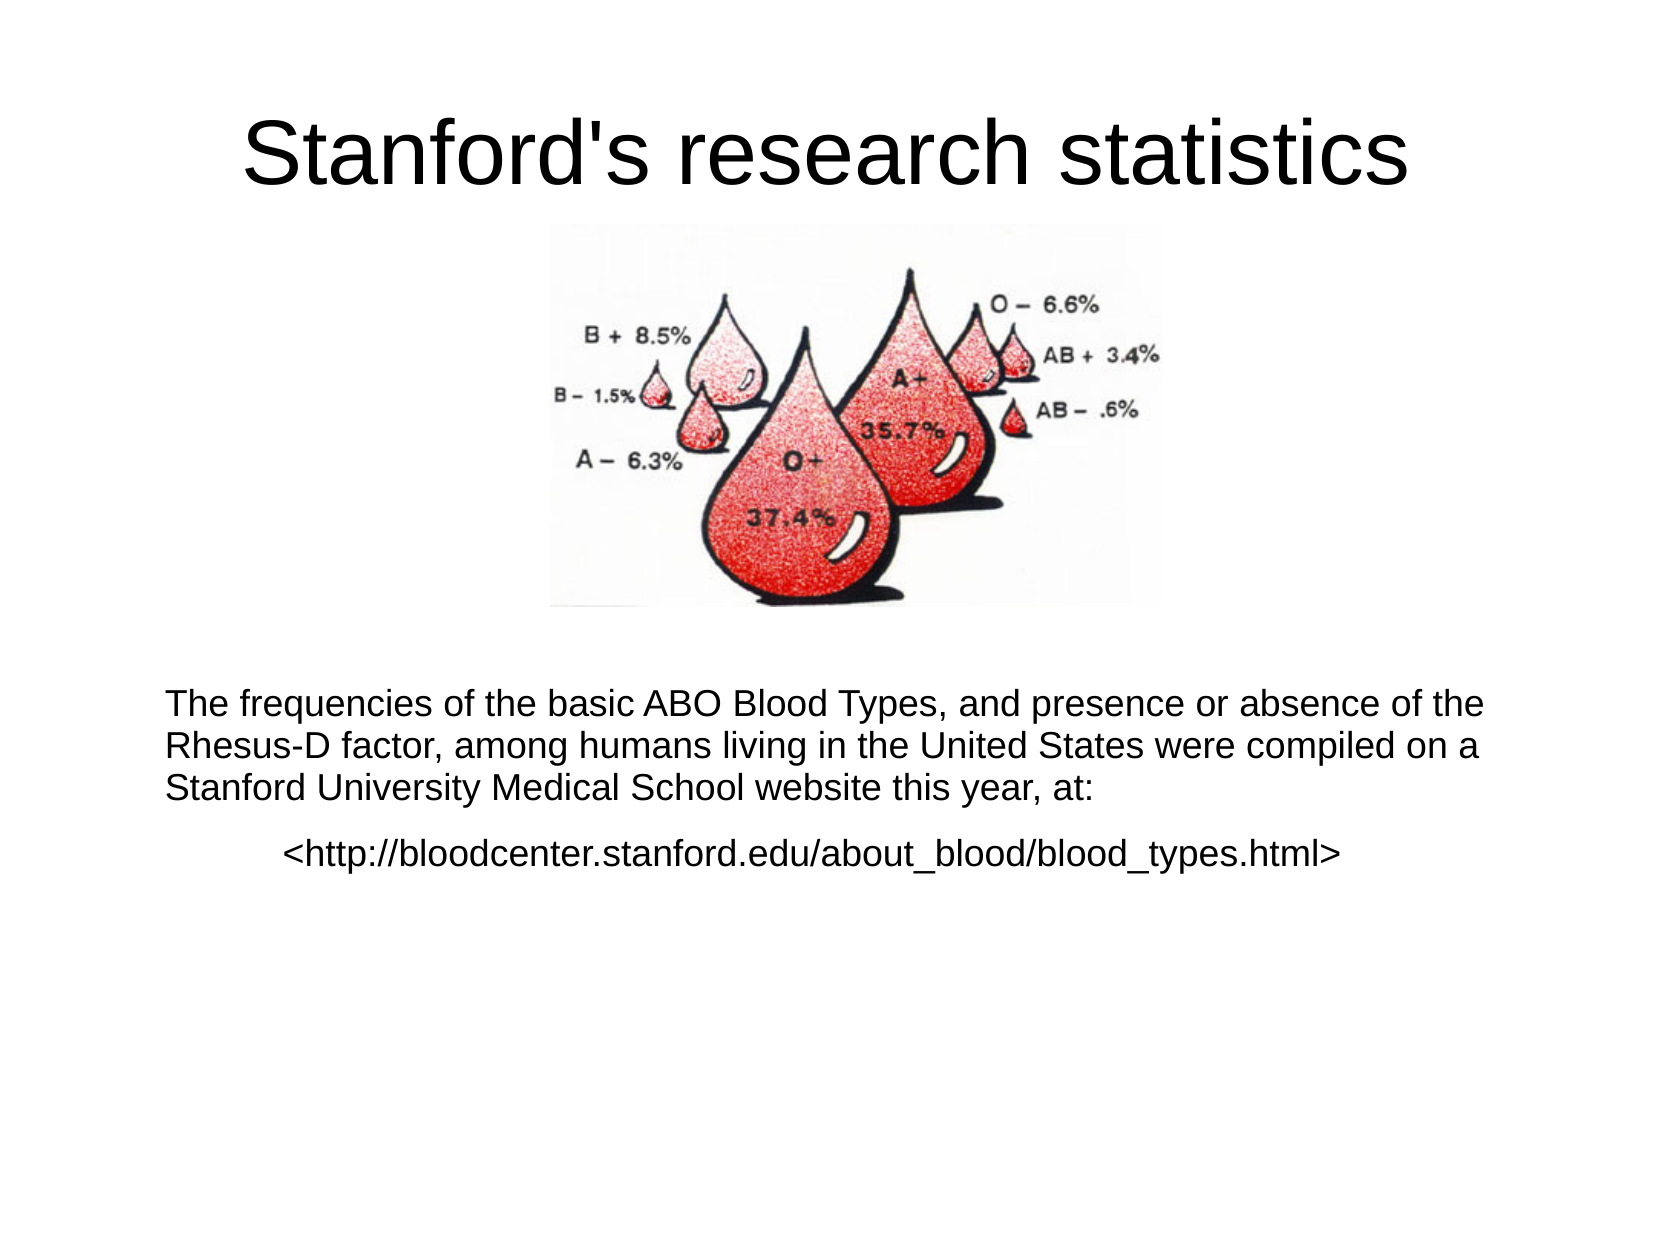

# Stanford's research statistics
The frequencies of the basic ABO Blood Types, and presence or absence of the
Rhesus-D factor, among humans living in the United States were compiled on a
Stanford University Medical School website this year, at:
<http://bloodcenter.stanford.edu/about_blood/blood_types.html>